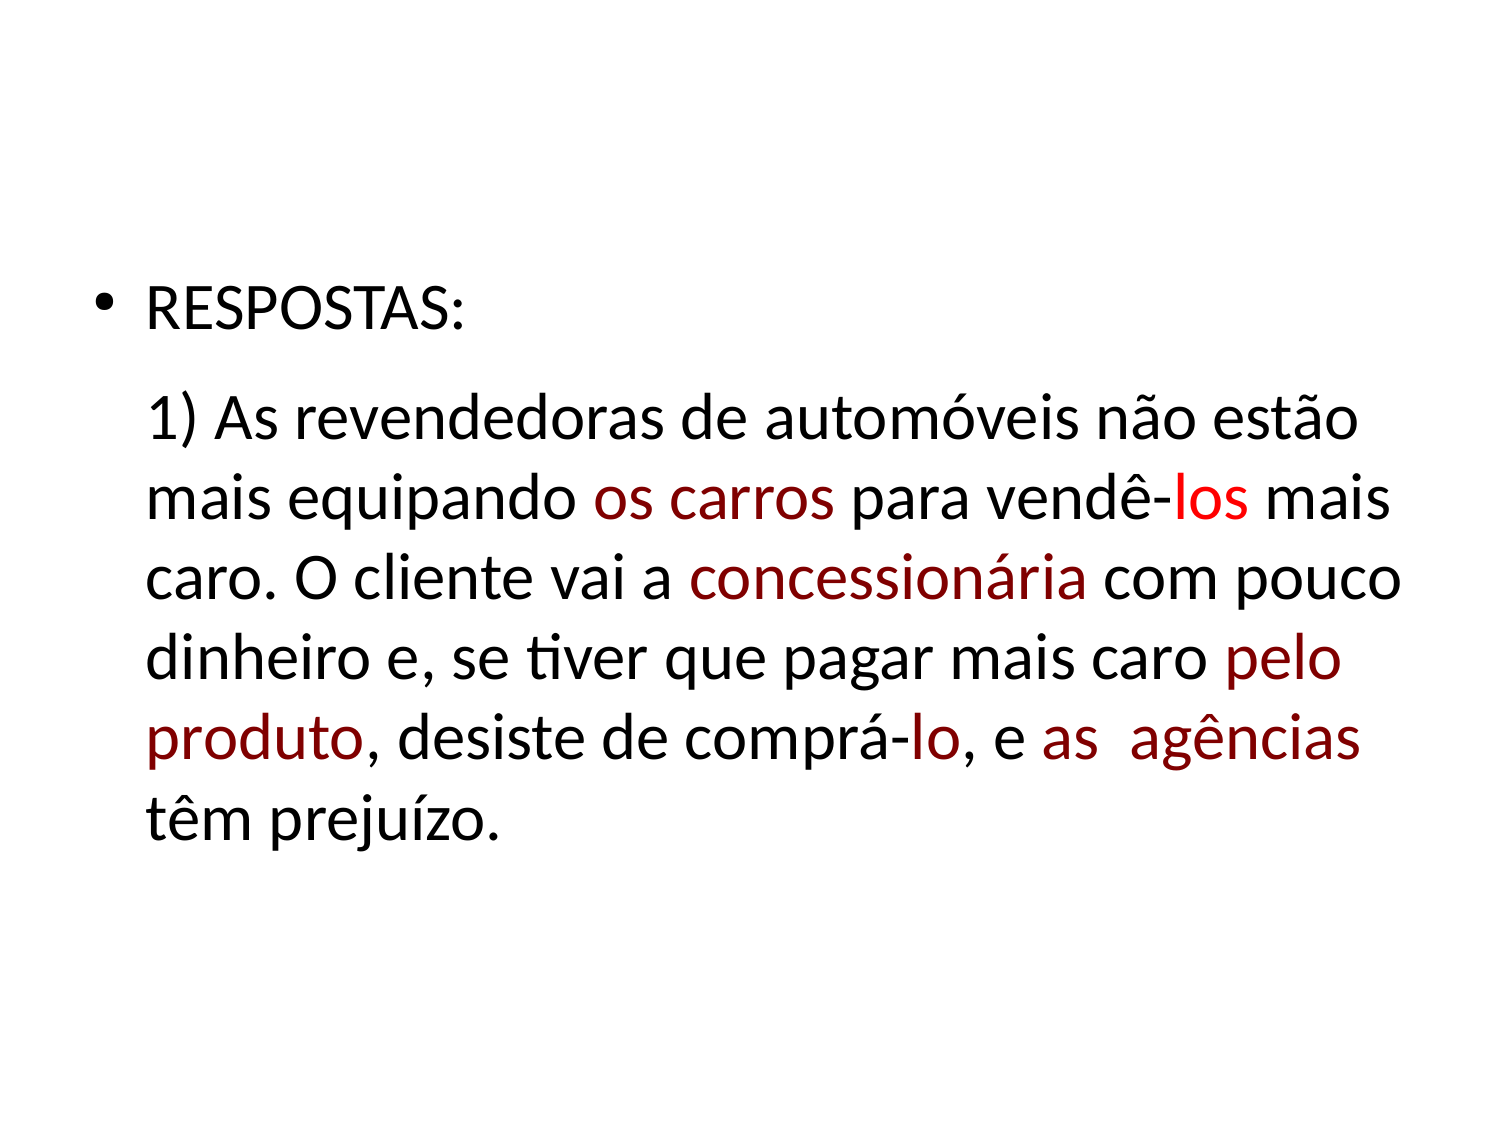

RESPOSTAS:
1) As revendedoras de automóveis não estão mais equipando os carros para vendê-los mais caro. O cliente vai a concessionária com pouco dinheiro e, se tiver que pagar mais caro pelo produto, desiste de comprá-lo, e as agências têm prejuízo.
#